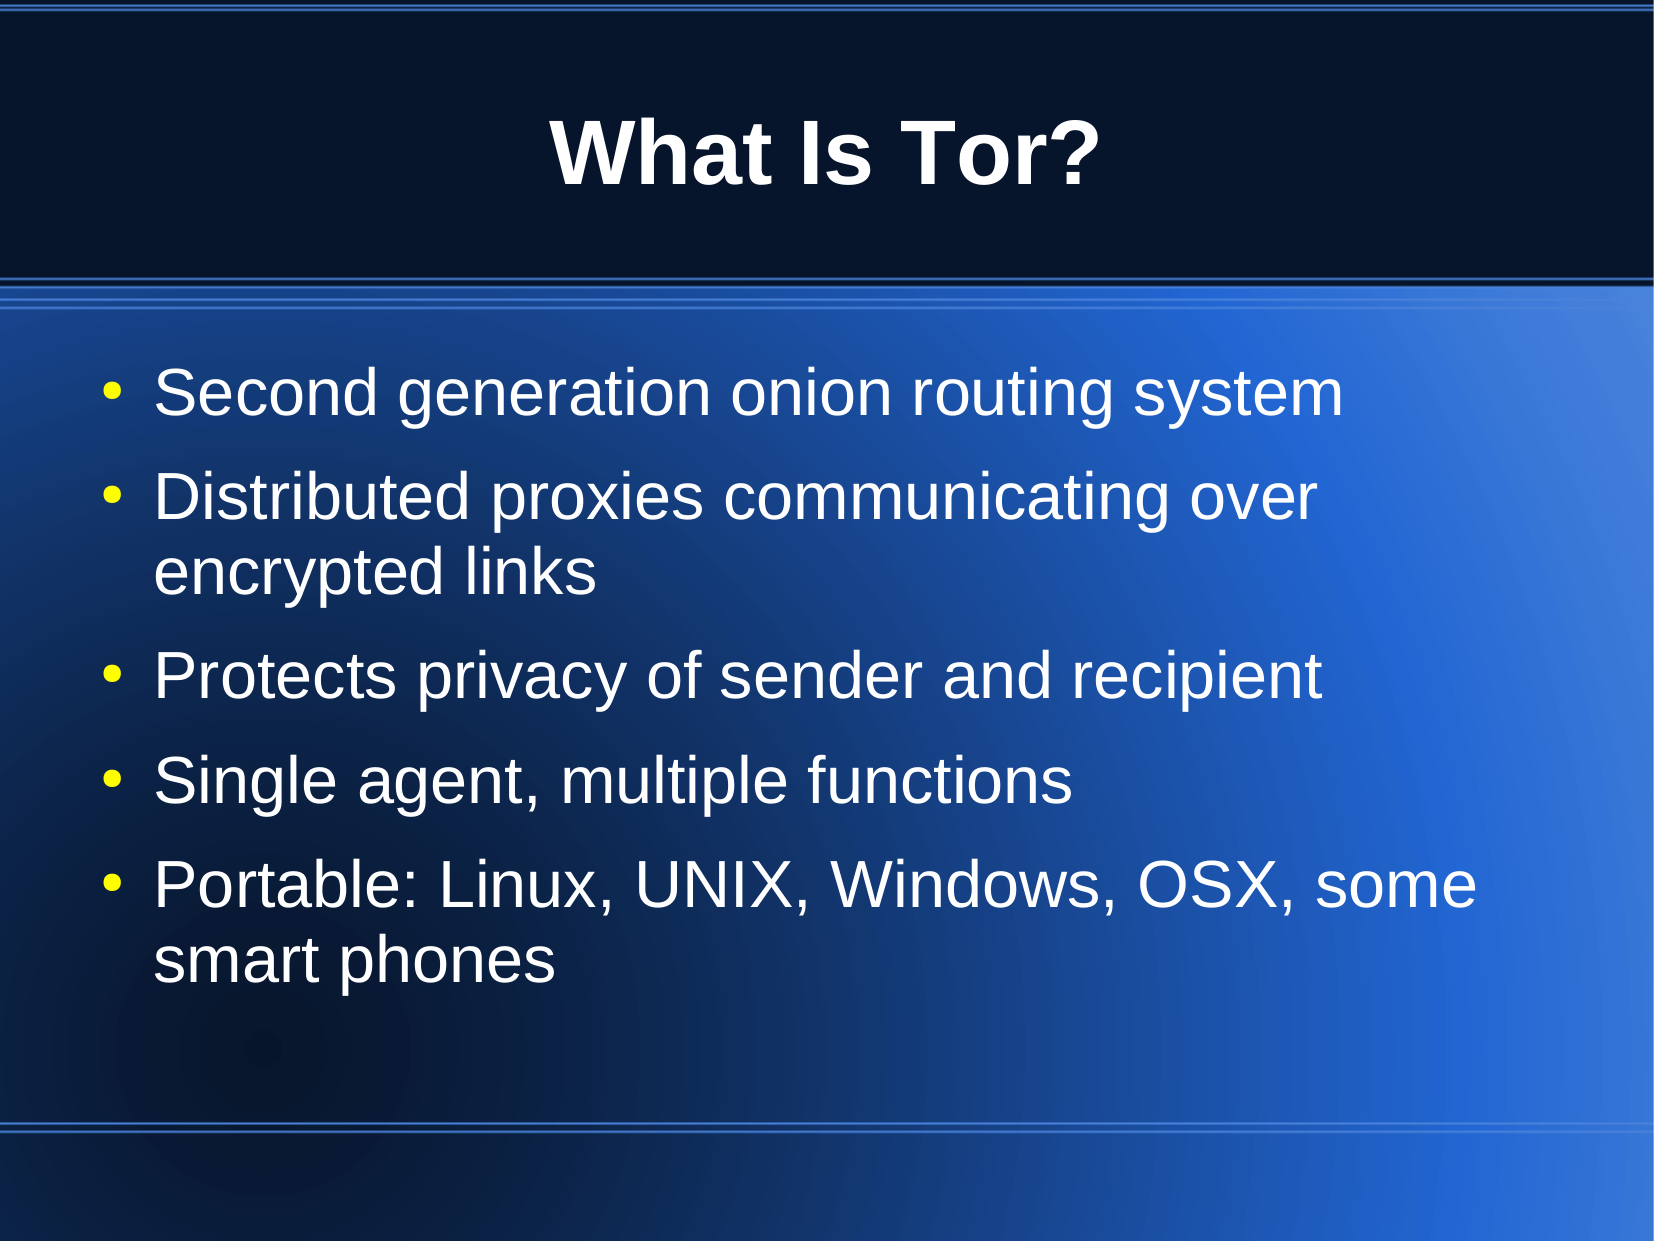

# What Is Tor?
Second generation onion routing system
Distributed proxies communicating over encrypted links
Protects privacy of sender and recipient
Single agent, multiple functions
Portable: Linux, UNIX, Windows, OSX, some smart phones